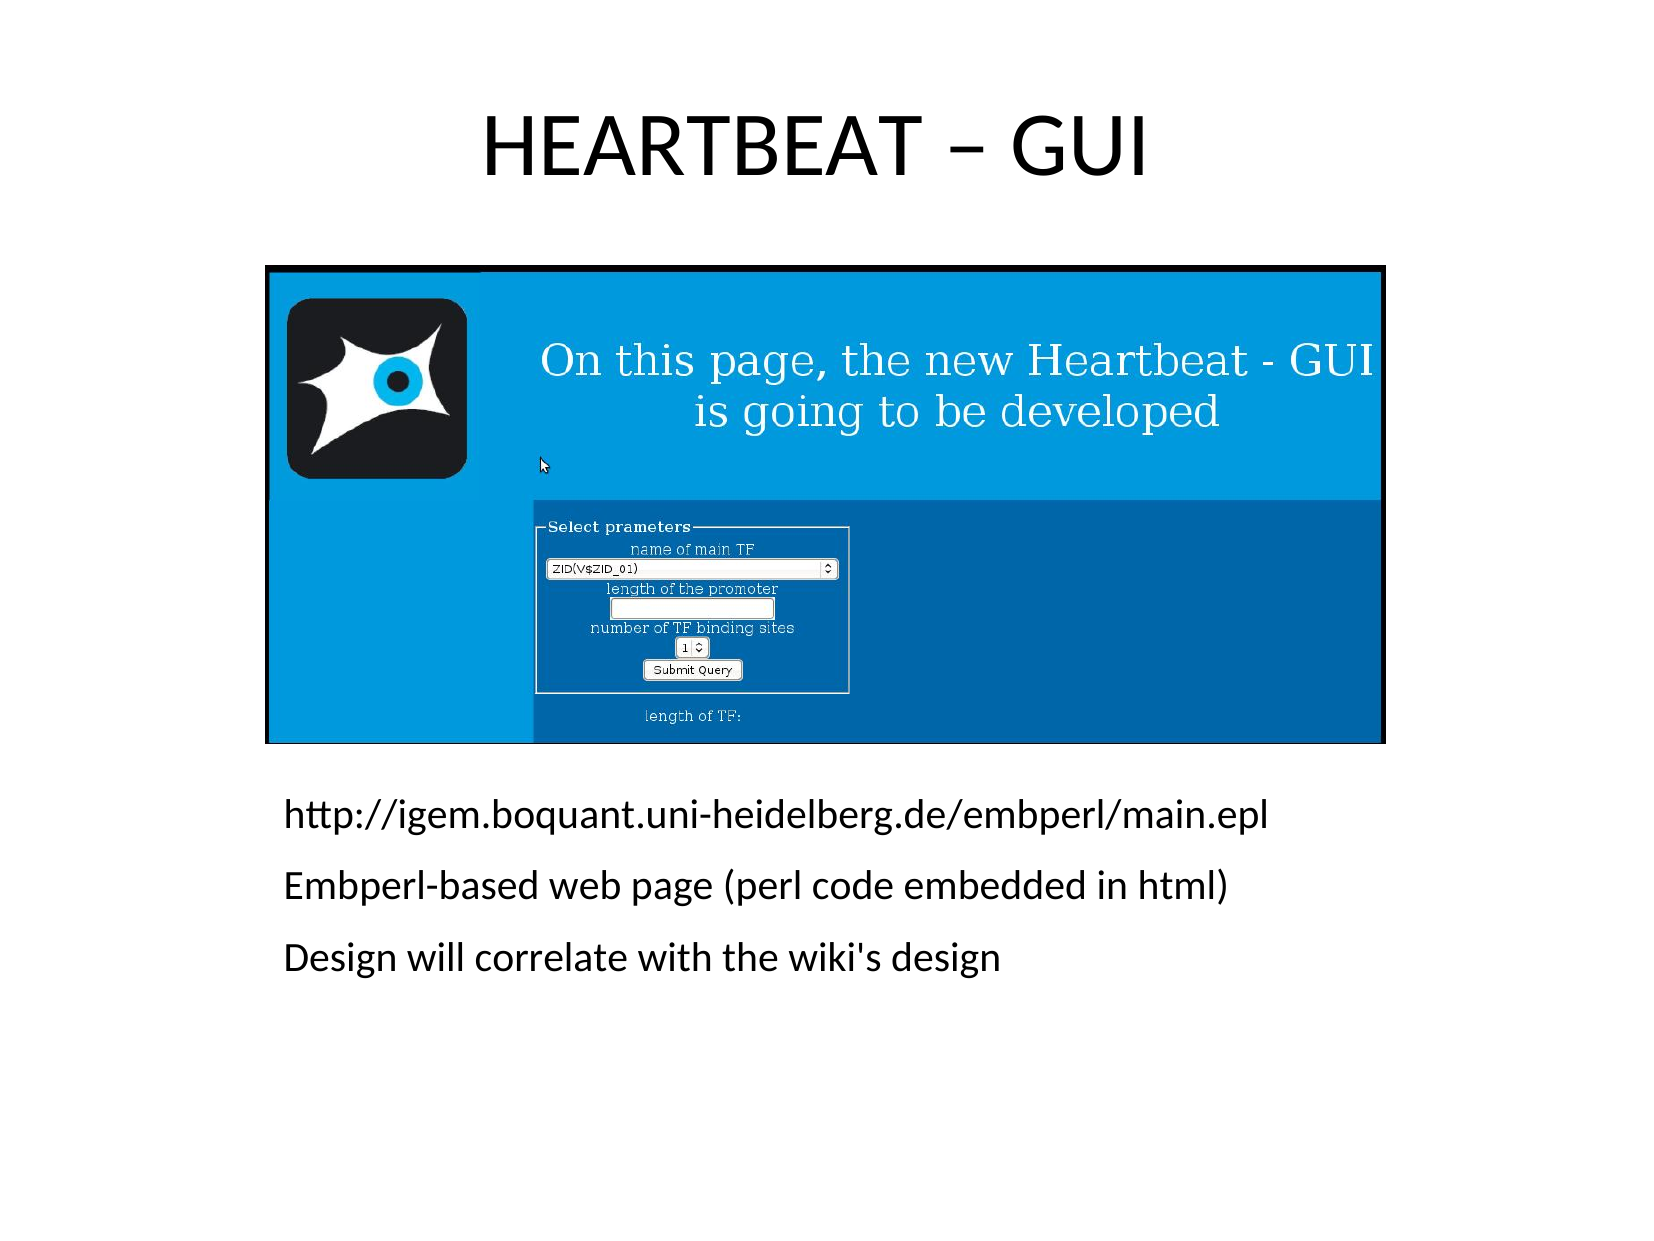

# HEARTBEAT – GUI
http://igem.boquant.uni-heidelberg.de/embperl/main.epl
Embperl-based web page (perl code embedded in html)
Design will correlate with the wiki's design